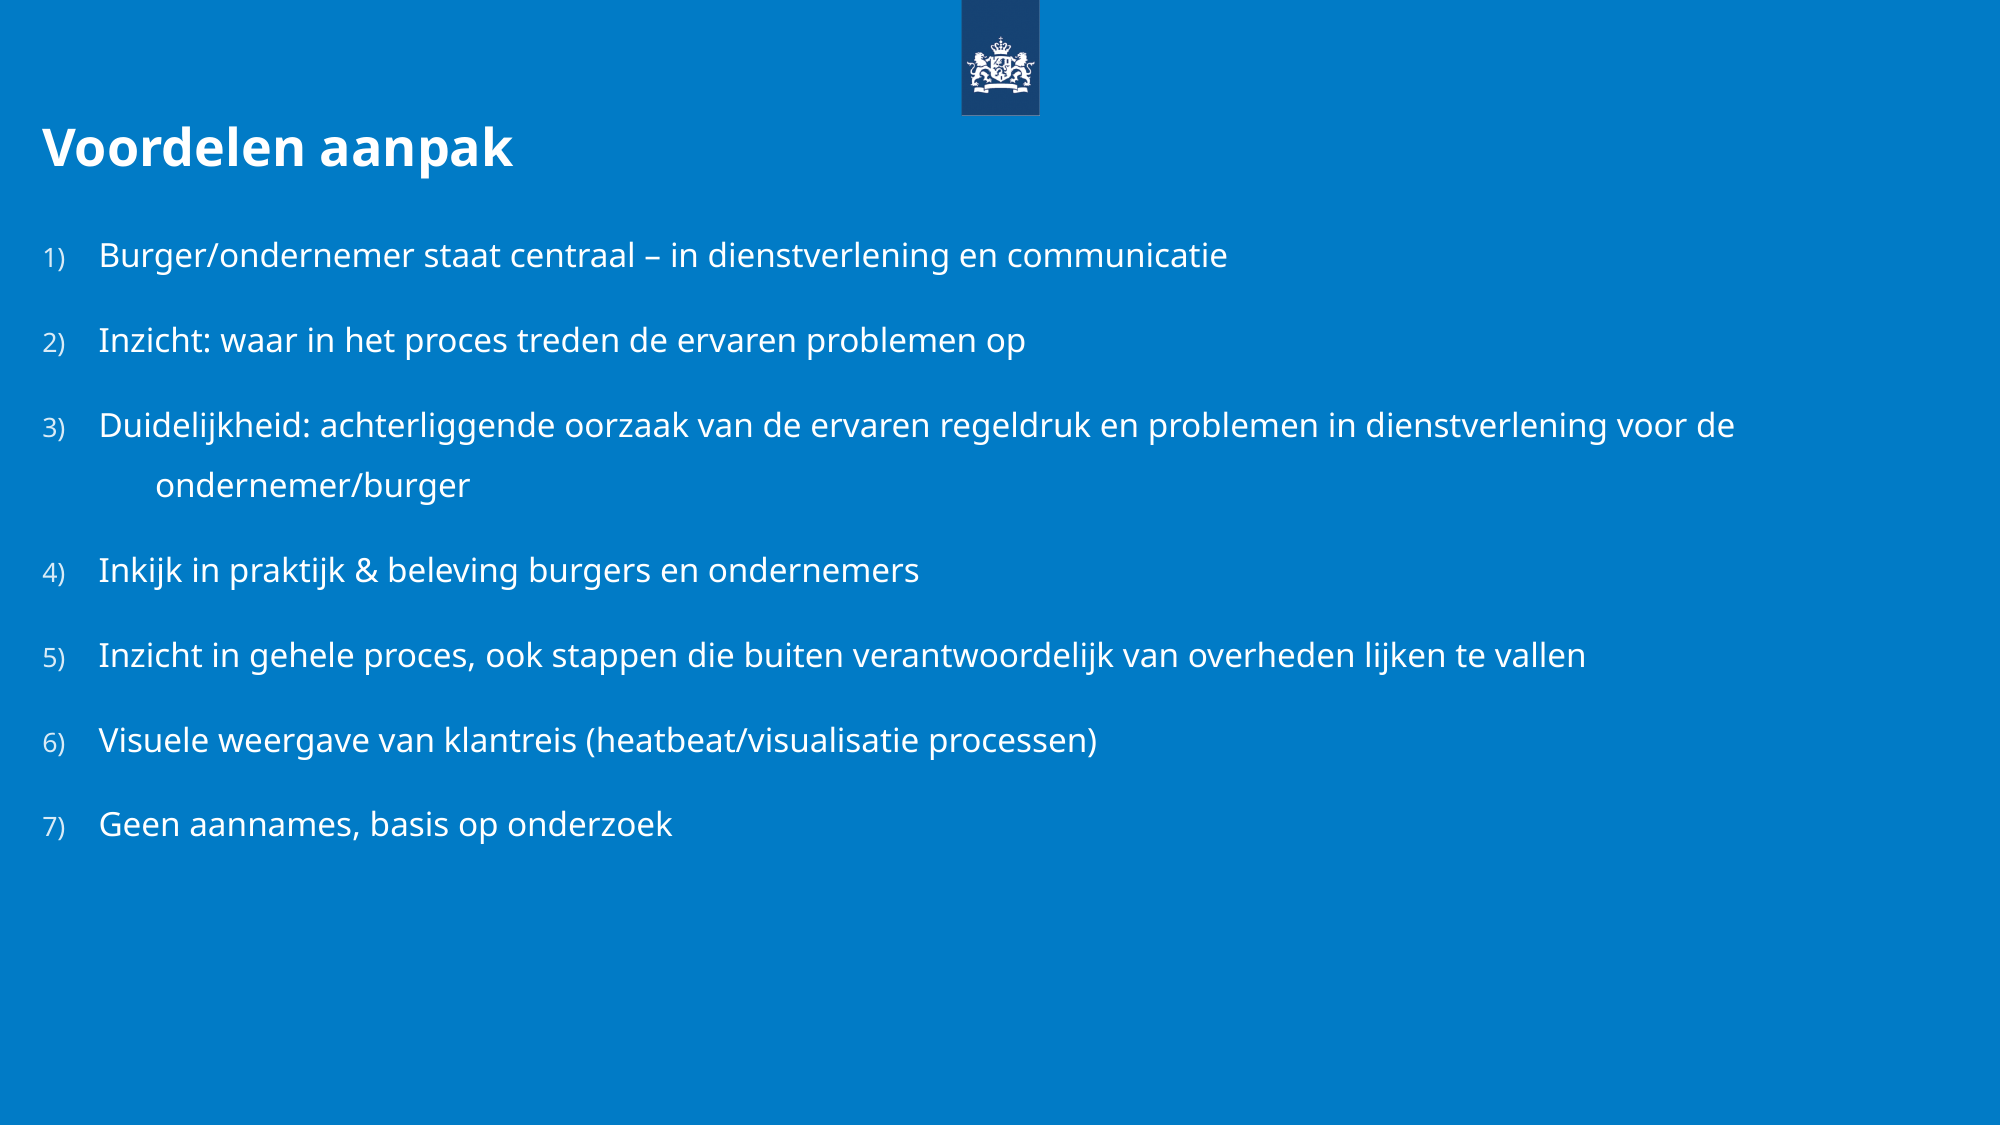

# Voordelen aanpak
Burger/ondernemer staat centraal – in dienstverlening en communicatie
Inzicht: waar in het proces treden de ervaren problemen op
Duidelijkheid: achterliggende oorzaak van de ervaren regeldruk en problemen in dienstverlening voor de ondernemer/burger
Inkijk in praktijk & beleving burgers en ondernemers
Inzicht in gehele proces, ook stappen die buiten verantwoordelijk van overheden lijken te vallen
Visuele weergave van klantreis (heatbeat/visualisatie processen)
Geen aannames, basis op onderzoek